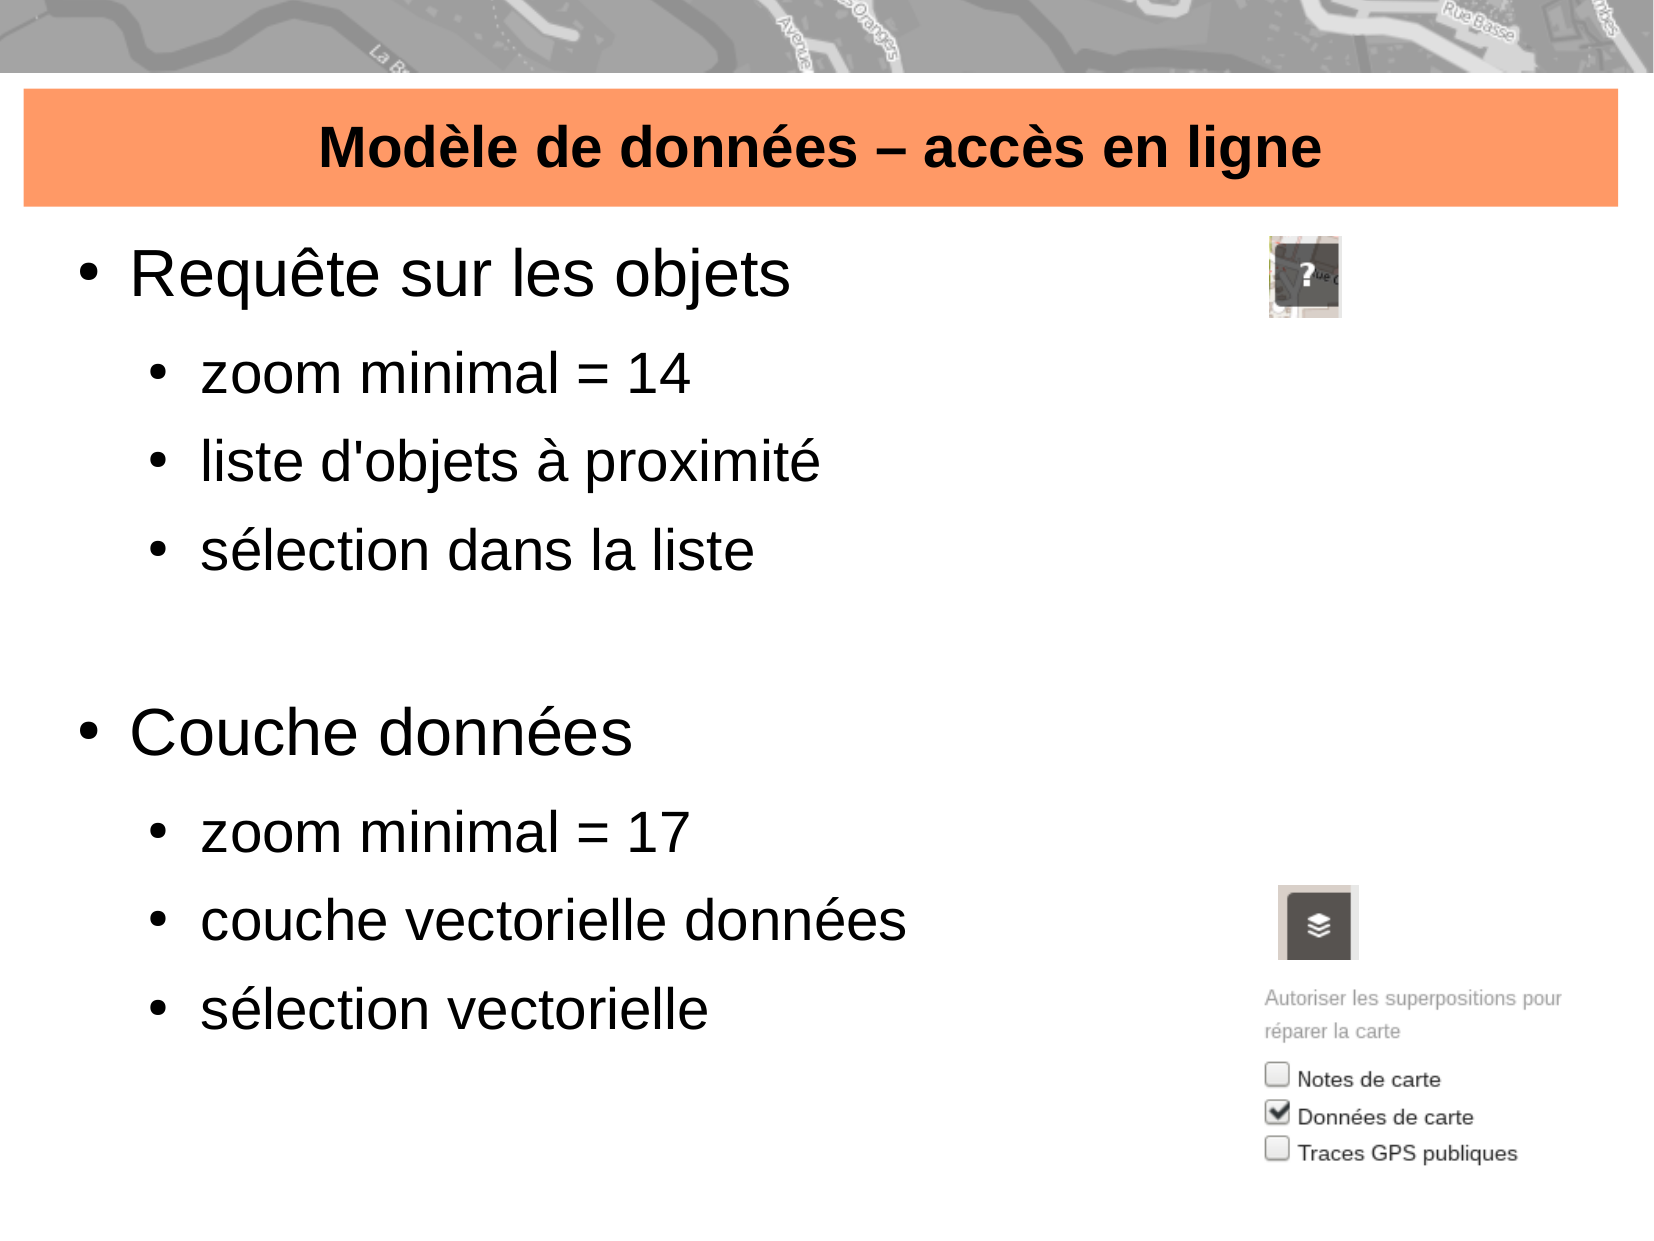

| | | | |
| --- | --- | --- | --- |
Modèle de données – accès en ligne
# Requête sur les objets
zoom minimal = 14
liste d'objets à proximité
sélection dans la liste
Couche données
zoom minimal = 17
couche vectorielle données
sélection vectorielle